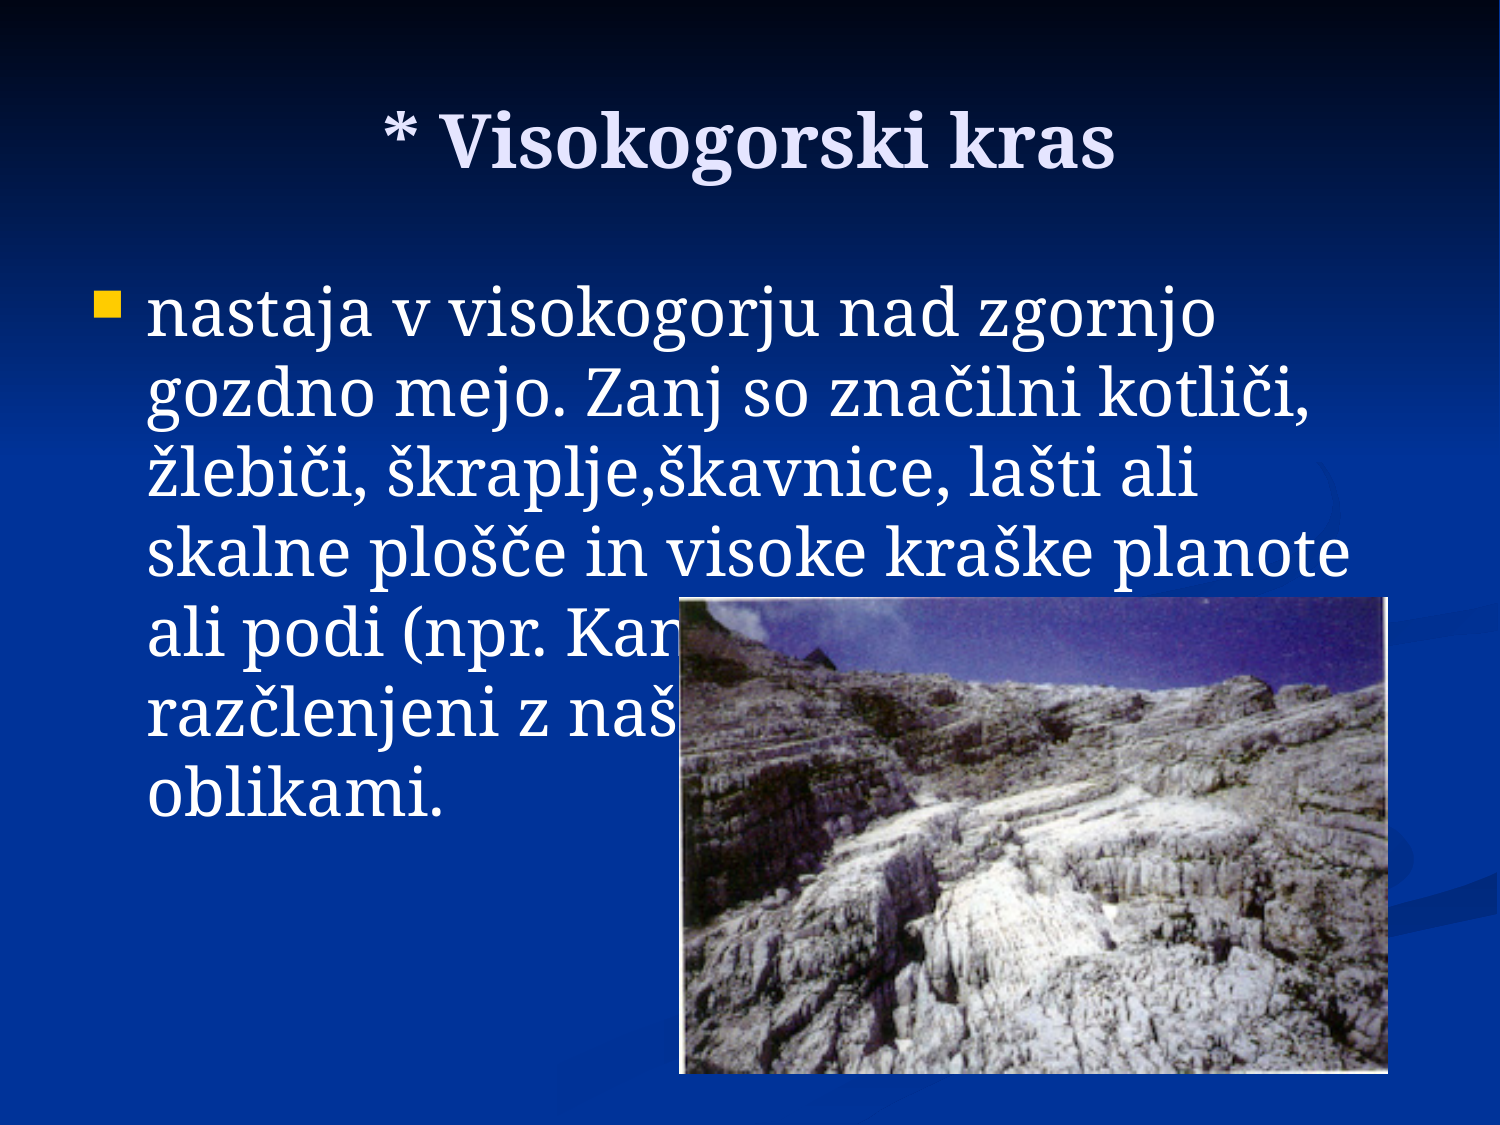

# * Visokogorski kras
nastaja v visokogorju nad zgornjo gozdno mejo. Zanj so značilni kotliči, žlebiči, škraplje,škavnice, lašti ali skalne plošče in visoke kraške planote ali podi (npr. Kaninski), ki so razčlenjeni z naštetimi kraškimi oblikami.